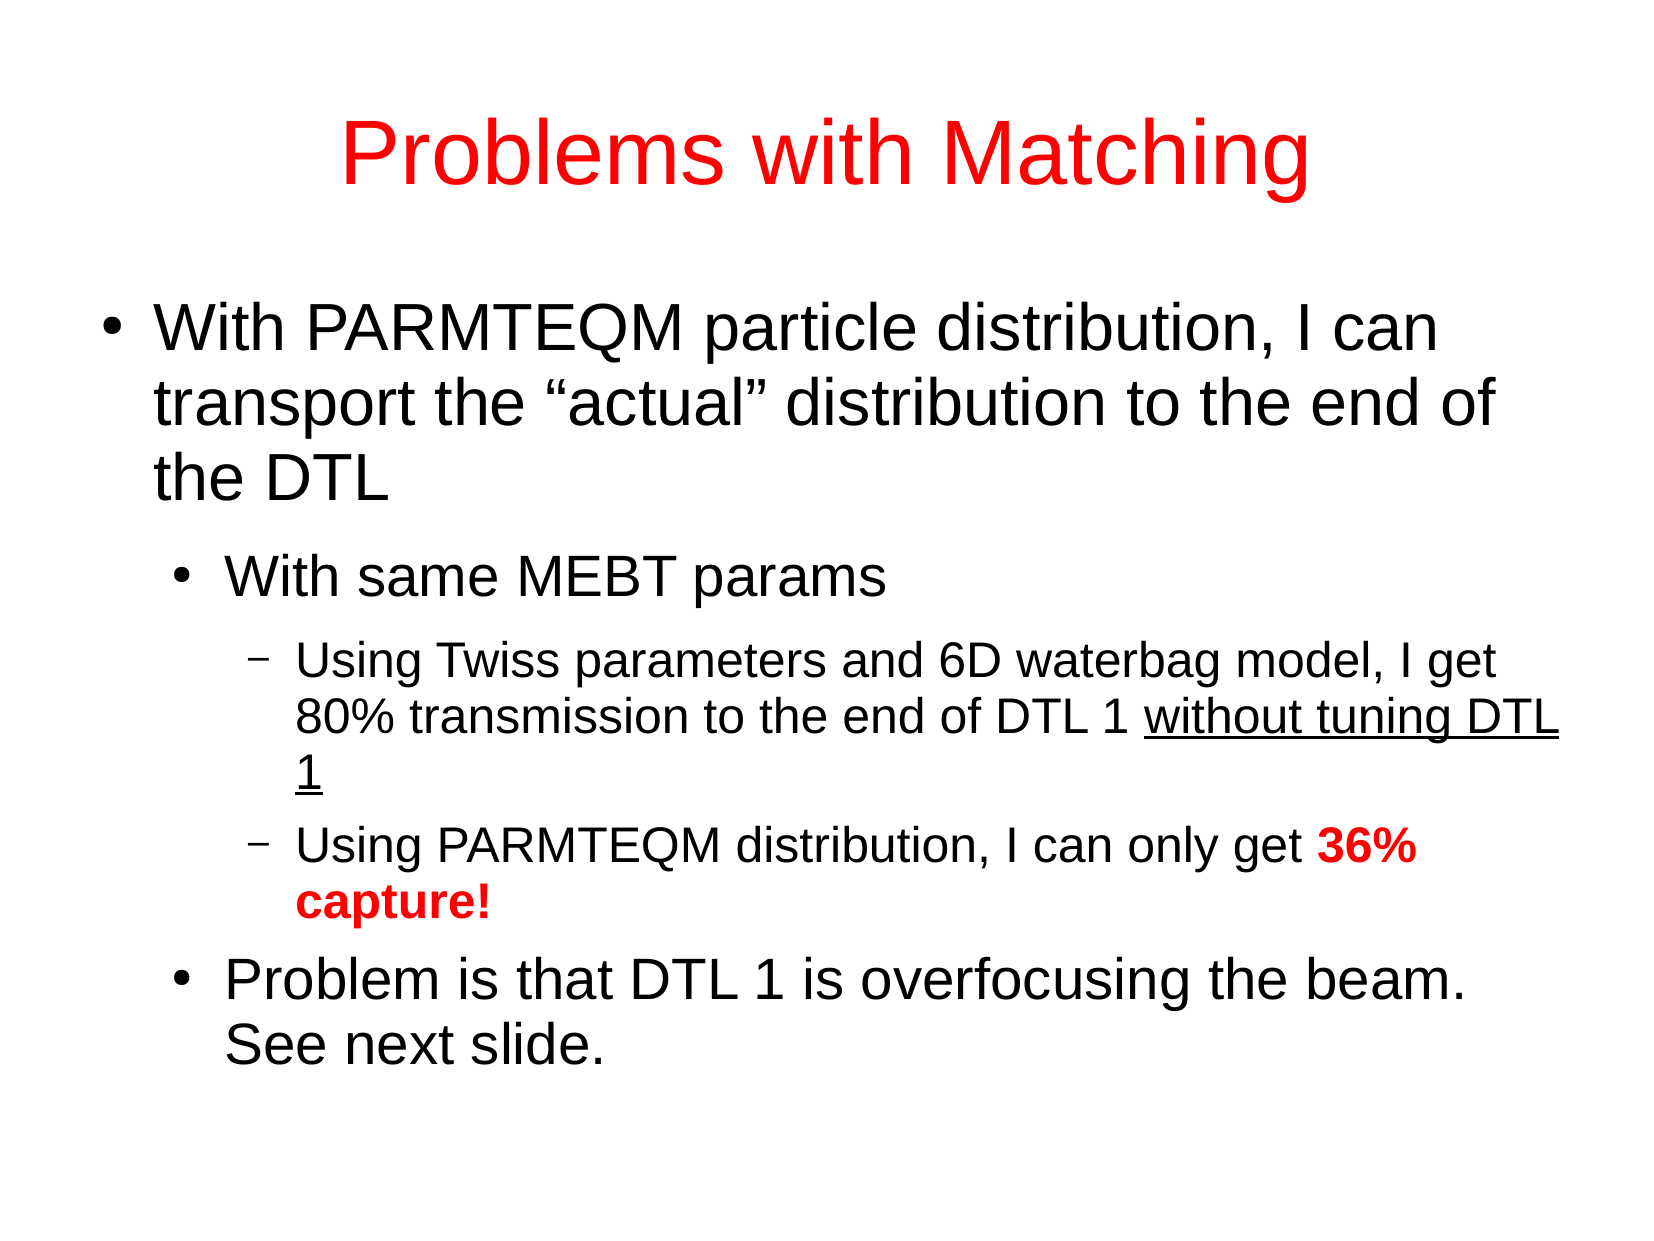

# Problems with Matching
With PARMTEQM particle distribution, I can transport the “actual” distribution to the end of the DTL
With same MEBT params
Using Twiss parameters and 6D waterbag model, I get 80% transmission to the end of DTL 1 without tuning DTL 1
Using PARMTEQM distribution, I can only get 36% capture!
Problem is that DTL 1 is overfocusing the beam. See next slide.